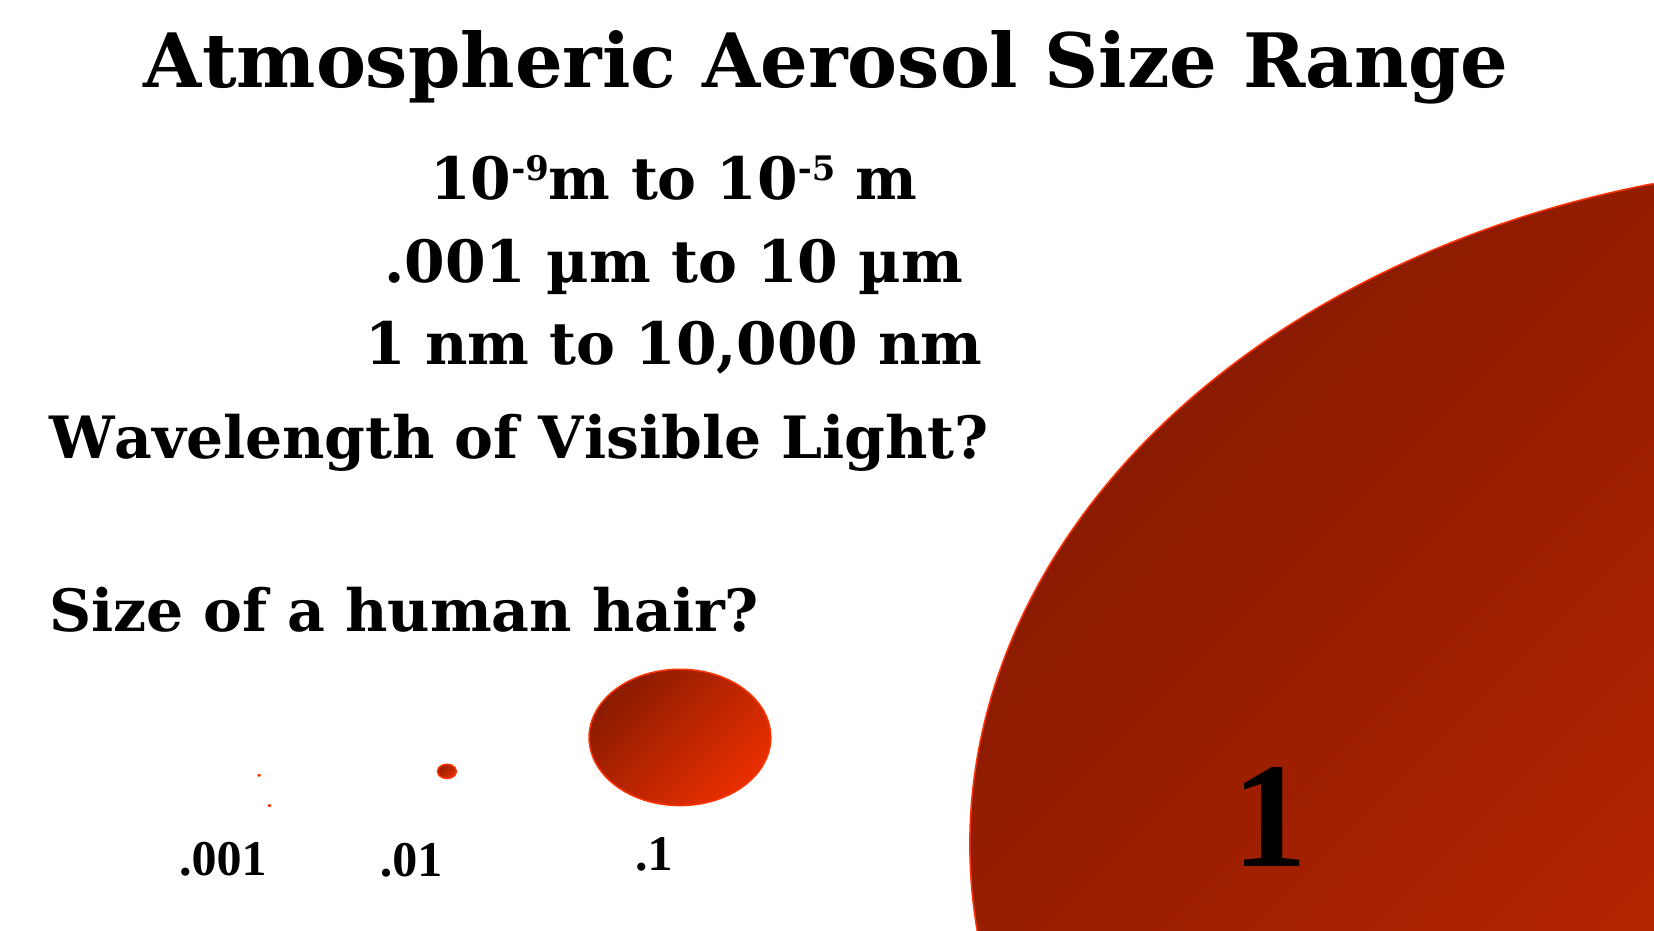

Atmospheric Aerosol Size Range
 10-9m to 10-5 m
.001 µm to 10 µm
1 nm to 10,000 nm‏
Wavelength of Visible Light?
Size of a human hair?
 1
.0001
.01
.0001
.001
.01
..1
.001